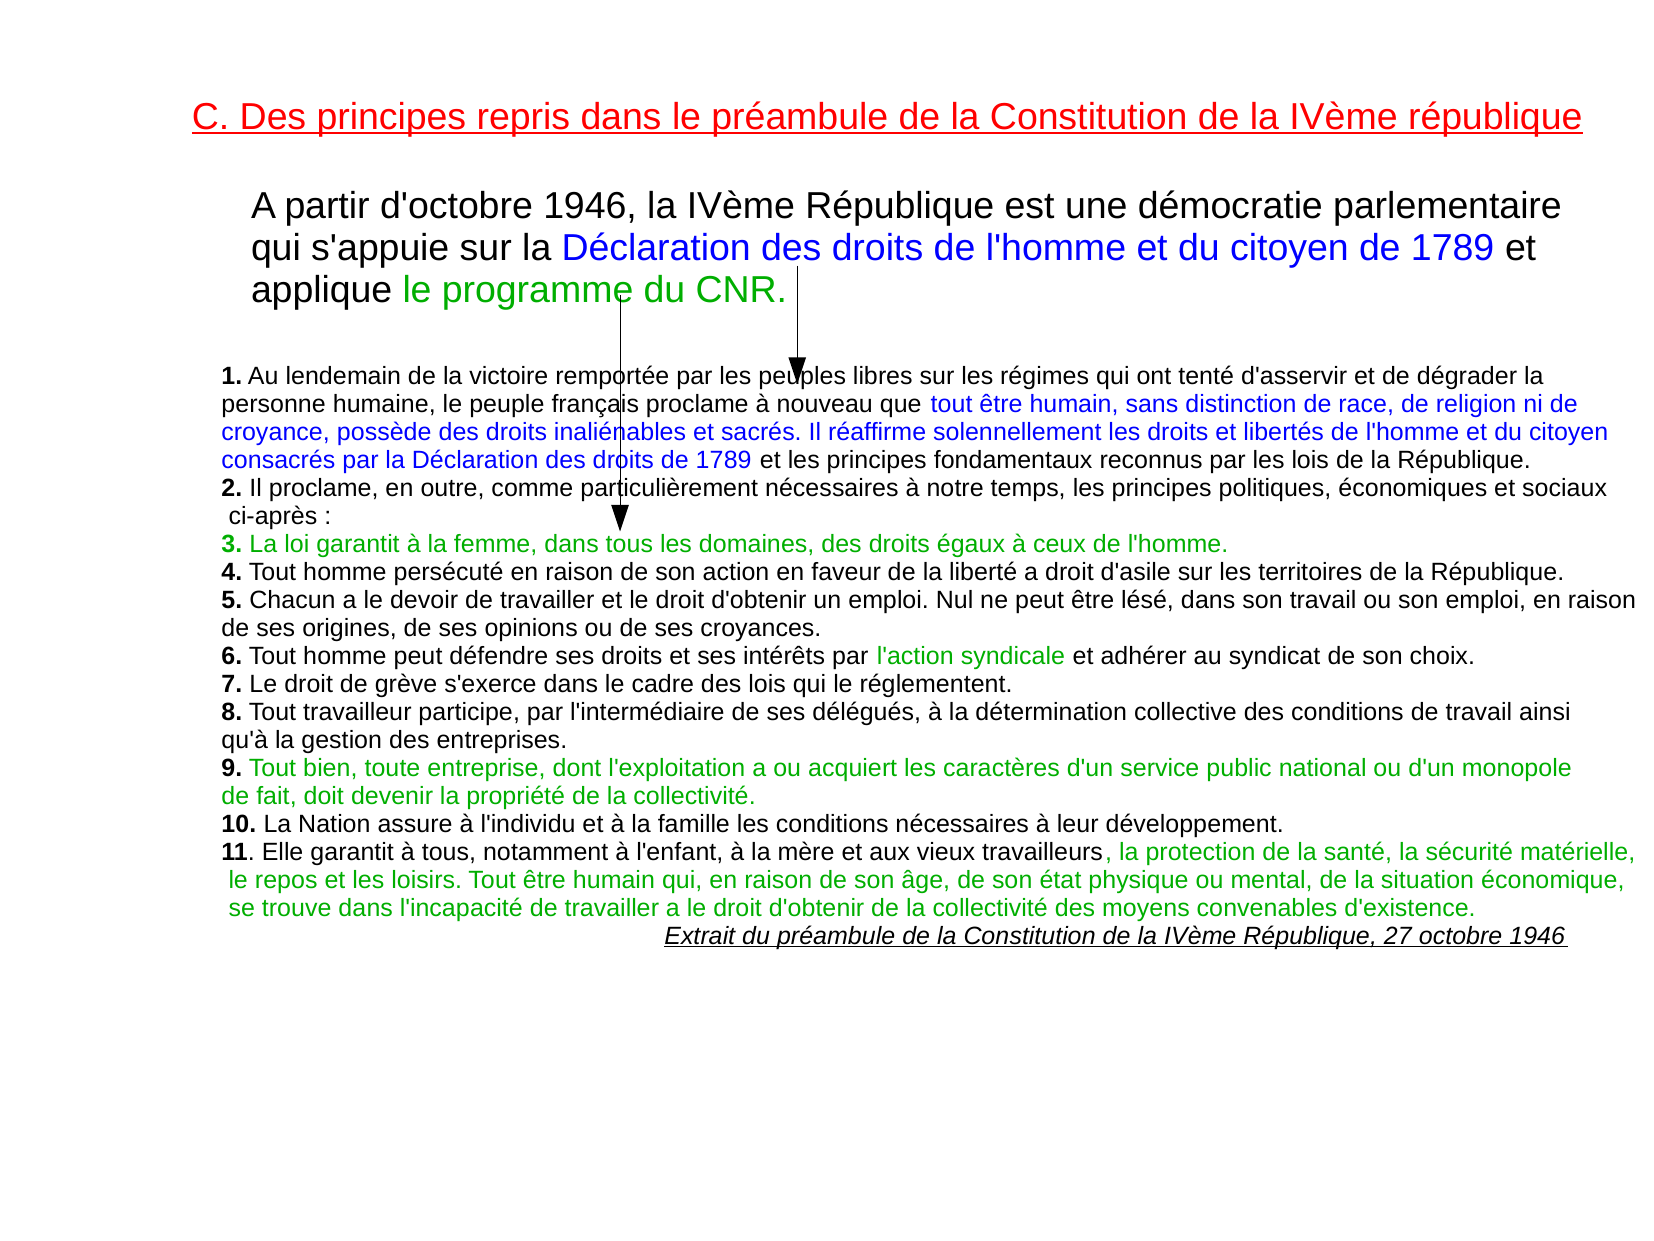

C. Des principes repris dans le préambule de la Constitution de la IVème république
A partir d'octobre 1946, la IVème République est une démocratie parlementaire
qui s'appuie sur la Déclaration des droits de l'homme et du citoyen de 1789 et
applique le programme du CNR.
1. Au lendemain de la victoire remportée par les peuples libres sur les régimes qui ont tenté d'asservir et de dégrader la
personne humaine, le peuple français proclame à nouveau que tout être humain, sans distinction de race, de religion ni de
croyance, possède des droits inaliénables et sacrés. Il réaffirme solennellement les droits et libertés de l'homme et du citoyen
consacrés par la Déclaration des droits de 1789 et les principes fondamentaux reconnus par les lois de la République.
2. Il proclame, en outre, comme particulièrement nécessaires à notre temps, les principes politiques, économiques et sociaux
 ci-après :
3. La loi garantit à la femme, dans tous les domaines, des droits égaux à ceux de l'homme.
4. Tout homme persécuté en raison de son action en faveur de la liberté a droit d'asile sur les territoires de la République.
5. Chacun a le devoir de travailler et le droit d'obtenir un emploi. Nul ne peut être lésé, dans son travail ou son emploi, en raison
de ses origines, de ses opinions ou de ses croyances.
6. Tout homme peut défendre ses droits et ses intérêts par l'action syndicale et adhérer au syndicat de son choix.
7. Le droit de grève s'exerce dans le cadre des lois qui le réglementent.
8. Tout travailleur participe, par l'intermédiaire de ses délégués, à la détermination collective des conditions de travail ainsi
qu'à la gestion des entreprises.
9. Tout bien, toute entreprise, dont l'exploitation a ou acquiert les caractères d'un service public national ou d'un monopole
de fait, doit devenir la propriété de la collectivité.
10. La Nation assure à l'individu et à la famille les conditions nécessaires à leur développement.
11. Elle garantit à tous, notamment à l'enfant, à la mère et aux vieux travailleurs, la protection de la santé, la sécurité matérielle,
 le repos et les loisirs. Tout être humain qui, en raison de son âge, de son état physique ou mental, de la situation économique,
 se trouve dans l'incapacité de travailler a le droit d'obtenir de la collectivité des moyens convenables d'existence.
						Extrait du préambule de la Constitution de la IVème République, 27 octobre 1946